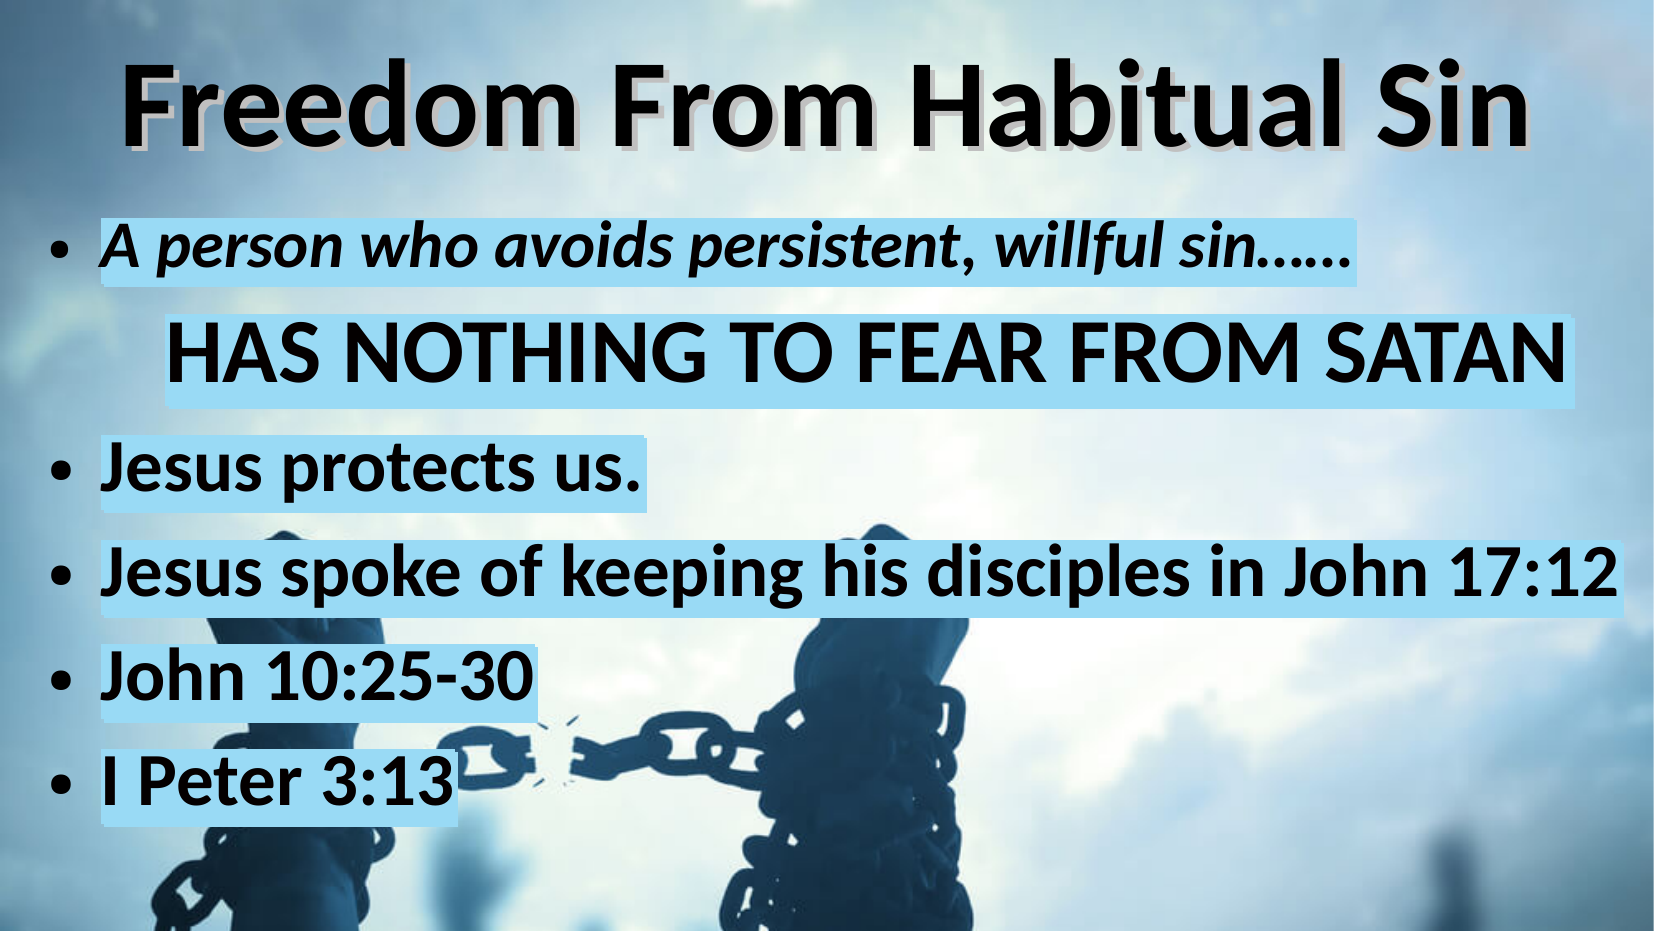

# Freedom From Habitual Sin
A person who avoids persistent, willful sin……
HAS NOTHING TO FEAR FROM SATAN
Jesus protects us.
Jesus spoke of keeping his disciples in John 17:12
John 10:25-30
I Peter 3:13